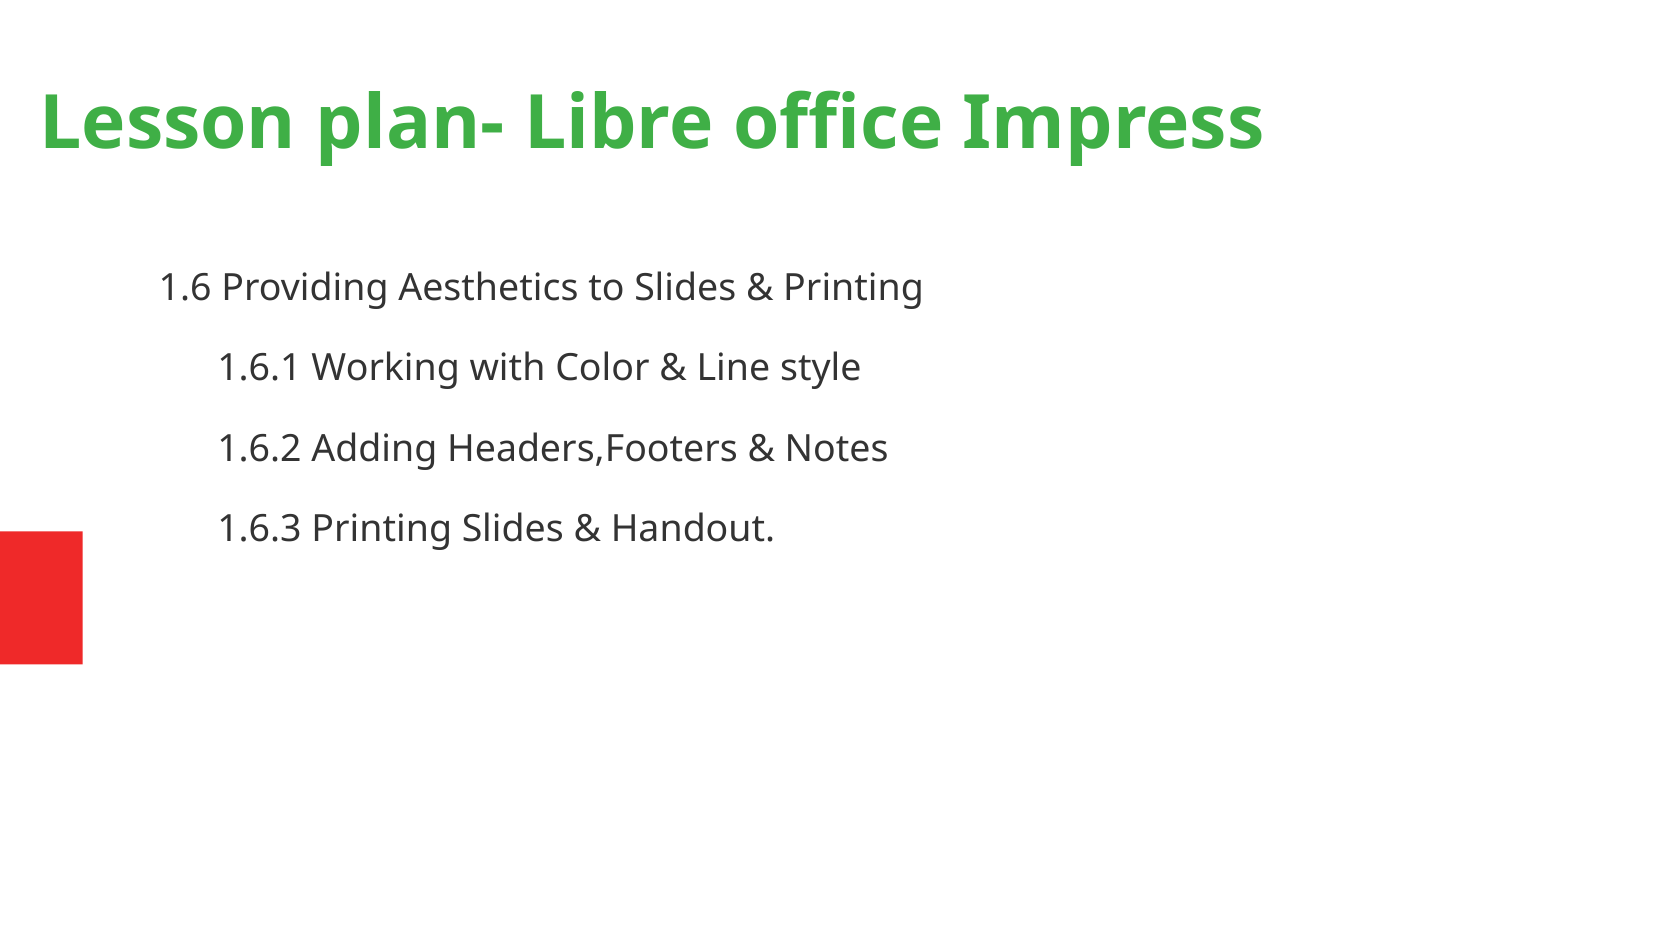

# Lesson plan- Libre office Impress
1.6 Providing Aesthetics to Slides & Printing
 1.6.1 Working with Color & Line style
 1.6.2 Adding Headers,Footers & Notes
 1.6.3 Printing Slides & Handout.